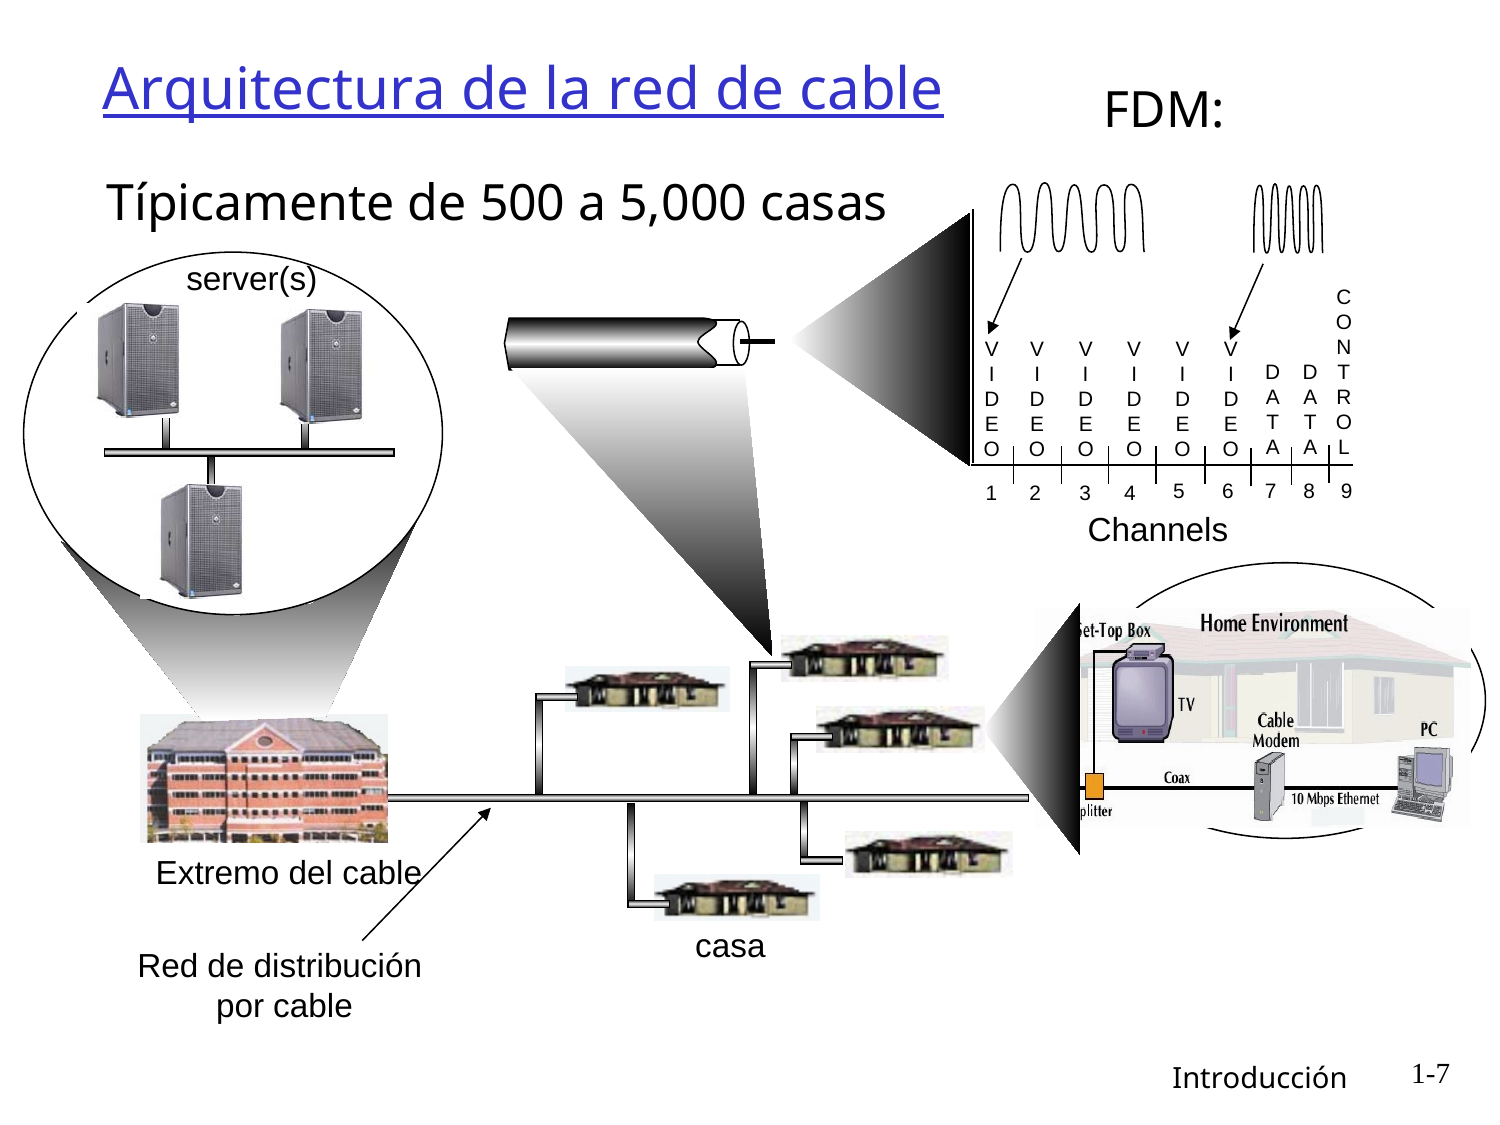

# Arquitectura de la red de cable
FDM:
Típicamente de 500 a 5,000 casas
server(s)
C
O
N
T
R
O
L
D
A
T
A
D
A
T
A
V
I
D
E
O
V
I
D
E
O
V
I
D
E
O
V
I
D
E
O
V
I
D
E
O
V
I
D
E
O
5
6
7
8
9
1
2
3
4
Channels
Extremo del cable
casa
Red de distribución
por cable
ELO322
Introducción
7